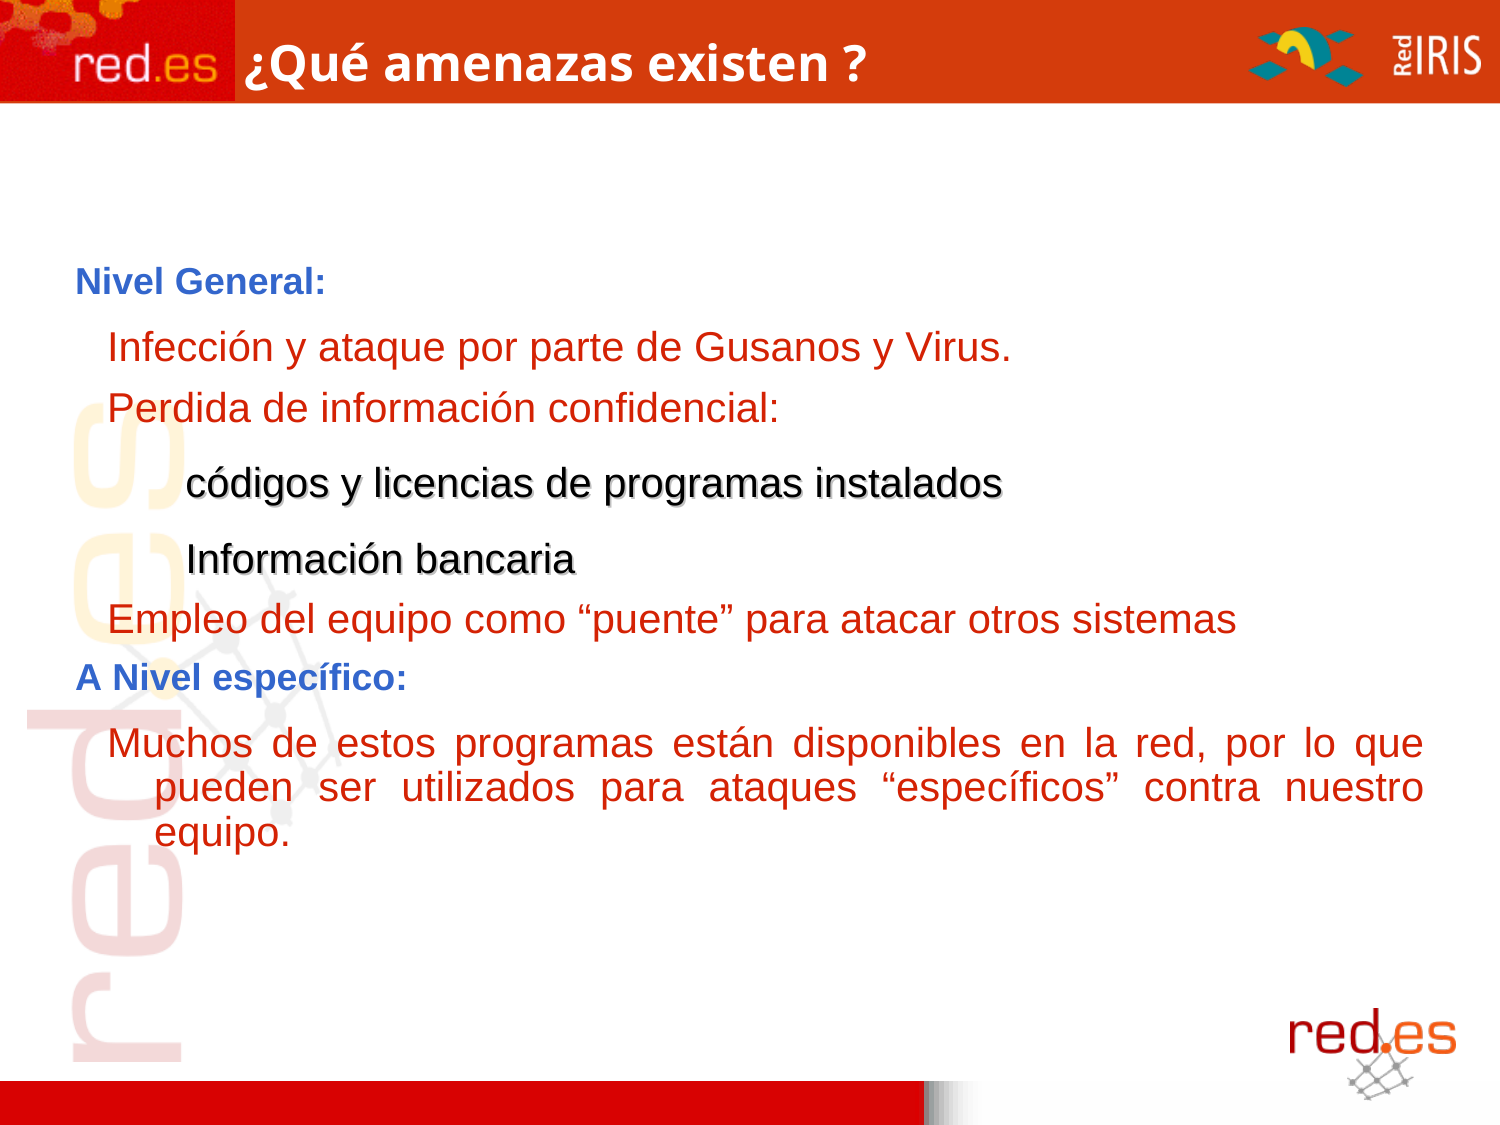

# ¿Qué amenazas existen ?
Nivel General:
Infección y ataque por parte de Gusanos y Virus.
Perdida de información confidencial:
códigos y licencias de programas instalados
Información bancaria
Empleo del equipo como “puente” para atacar otros sistemas
A Nivel específico:
Muchos de estos programas están disponibles en la red, por lo que pueden ser utilizados para ataques “específicos” contra nuestro equipo.